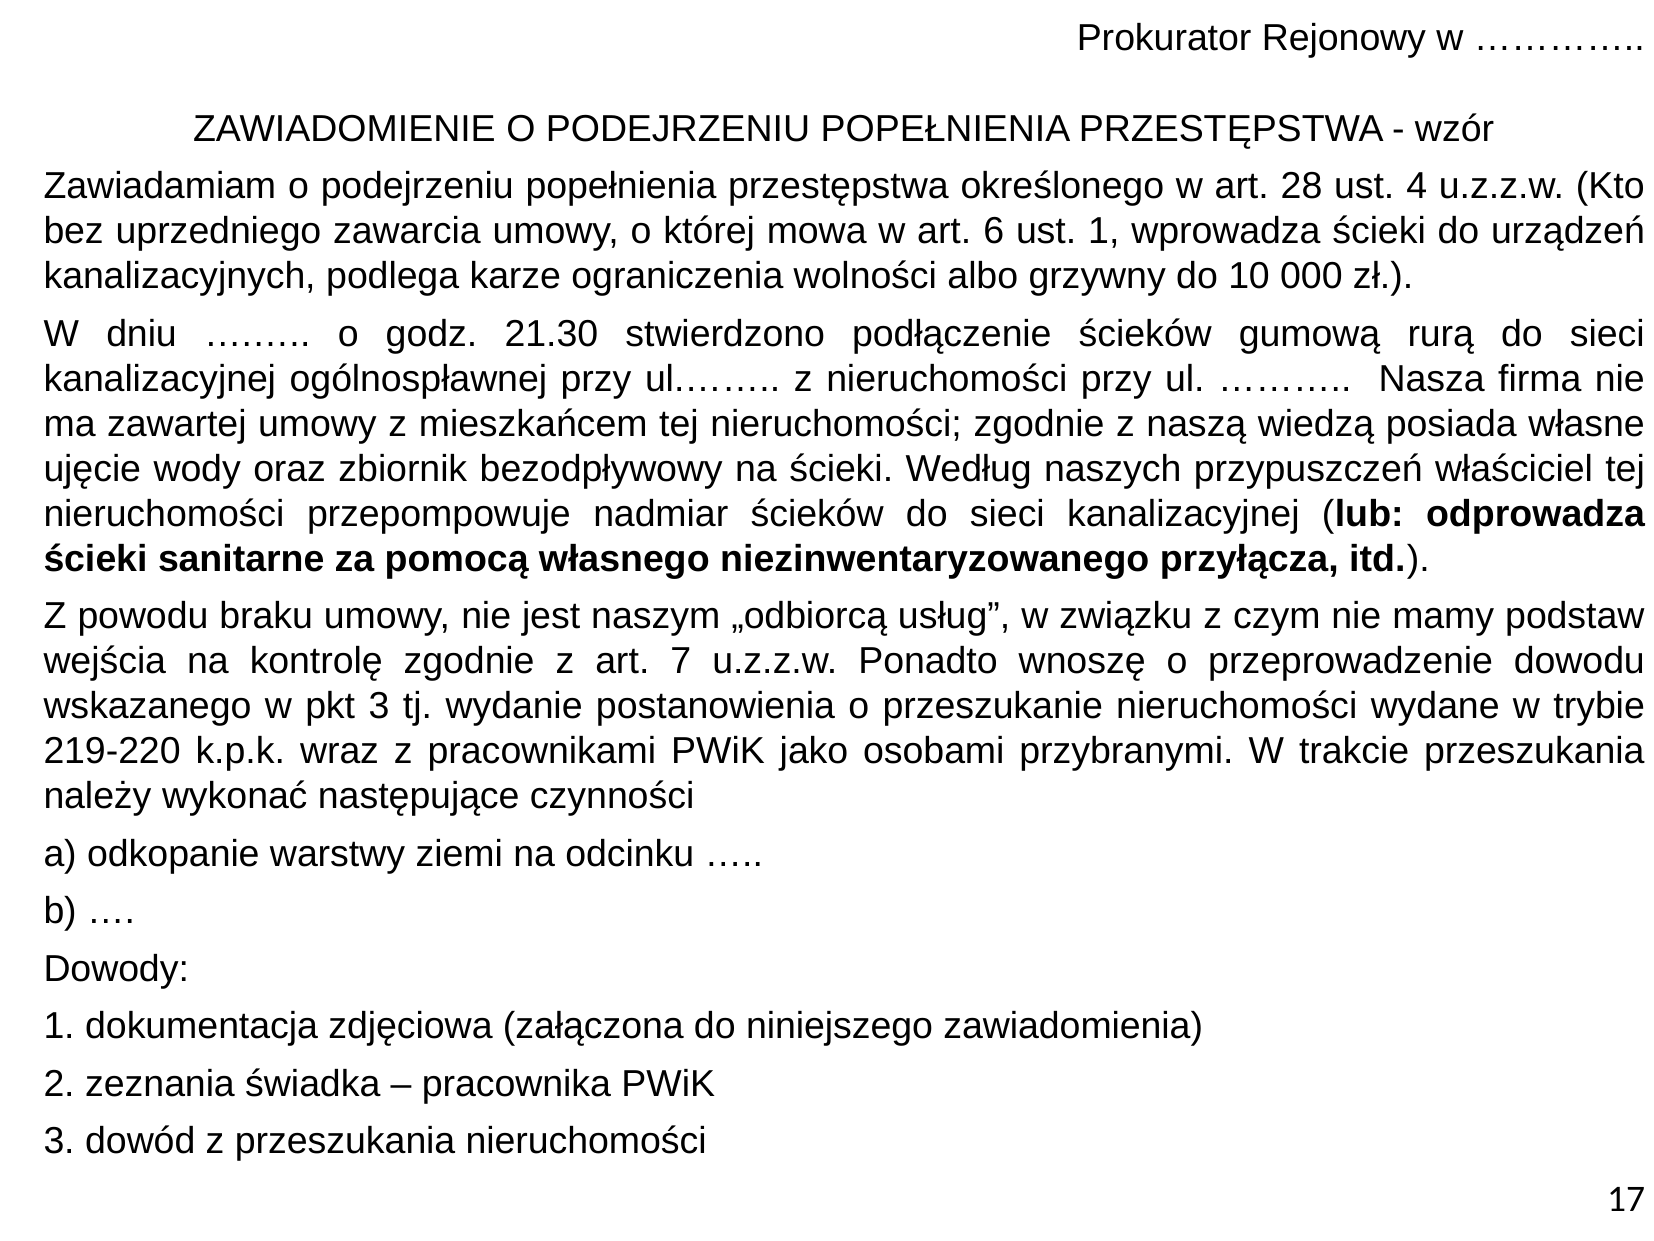

# Prokurator Rejonowy w …………..
ZAWIADOMIENIE O PODEJRZENIU POPEŁNIENIA PRZESTĘPSTWA - wzór
Zawiadamiam o podejrzeniu popełnienia przestępstwa określonego w art. 28 ust. 4 u.z.z.w. (Kto bez uprzedniego zawarcia umowy, o której mowa w art. 6 ust. 1, wprowadza ścieki do urządzeń kanalizacyjnych, podlega karze ograniczenia wolności albo grzywny do 10 000 zł.).
W dniu ….….. o godz. 21.30 stwierdzono podłączenie ścieków gumową rurą do sieci kanalizacyjnej ogólnospławnej przy ul.…….. z nieruchomości przy ul. ……….. Nasza firma nie ma zawartej umowy z mieszkańcem tej nieruchomości; zgodnie z naszą wiedzą posiada własne ujęcie wody oraz zbiornik bezodpływowy na ścieki. Według naszych przypuszczeń właściciel tej nieruchomości przepompowuje nadmiar ścieków do sieci kanalizacyjnej (lub: odprowadza ścieki sanitarne za pomocą własnego niezinwentaryzowanego przyłącza, itd.).
Z powodu braku umowy, nie jest naszym „odbiorcą usług”, w związku z czym nie mamy podstaw wejścia na kontrolę zgodnie z art. 7 u.z.z.w. Ponadto wnoszę o przeprowadzenie dowodu wskazanego w pkt 3 tj. wydanie postanowienia o przeszukanie nieruchomości wydane w trybie 219-220 k.p.k. wraz z pracownikami PWiK jako osobami przybranymi. W trakcie przeszukania należy wykonać następujące czynności
a) odkopanie warstwy ziemi na odcinku …..
b) ….
Dowody:
1. dokumentacja zdjęciowa (załączona do niniejszego zawiadomienia)
2. zeznania świadka – pracownika PWiK
3. dowód z przeszukania nieruchomości
17